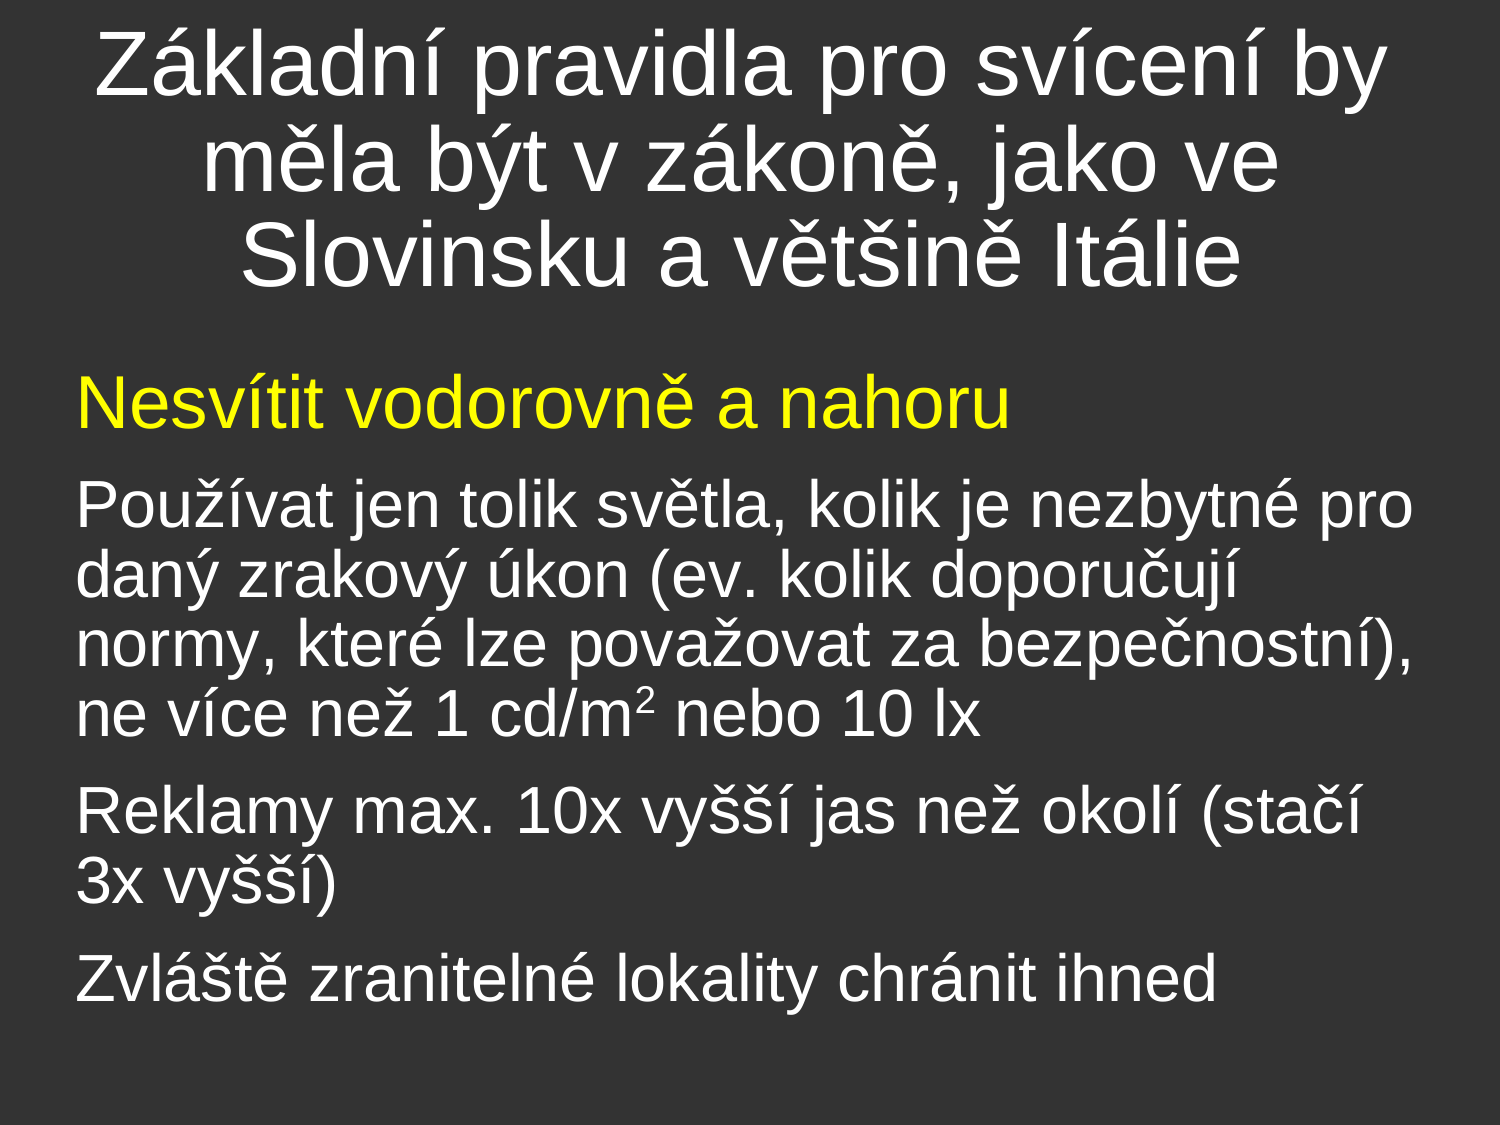

# Základní pravidla pro svícení by měla být v zákoně, jako ve Slovinsku a většině Itálie
Nesvítit vodorovně a nahoru
Používat jen tolik světla, kolik je nezbytné pro daný zrakový úkon (ev. kolik doporučují normy, které lze považovat za bezpečnostní), ne více než 1 cd/m2 nebo 10 lx
Reklamy max. 10x vyšší jas než okolí (stačí 3x vyšší)
Zvláště zranitelné lokality chránit ihned